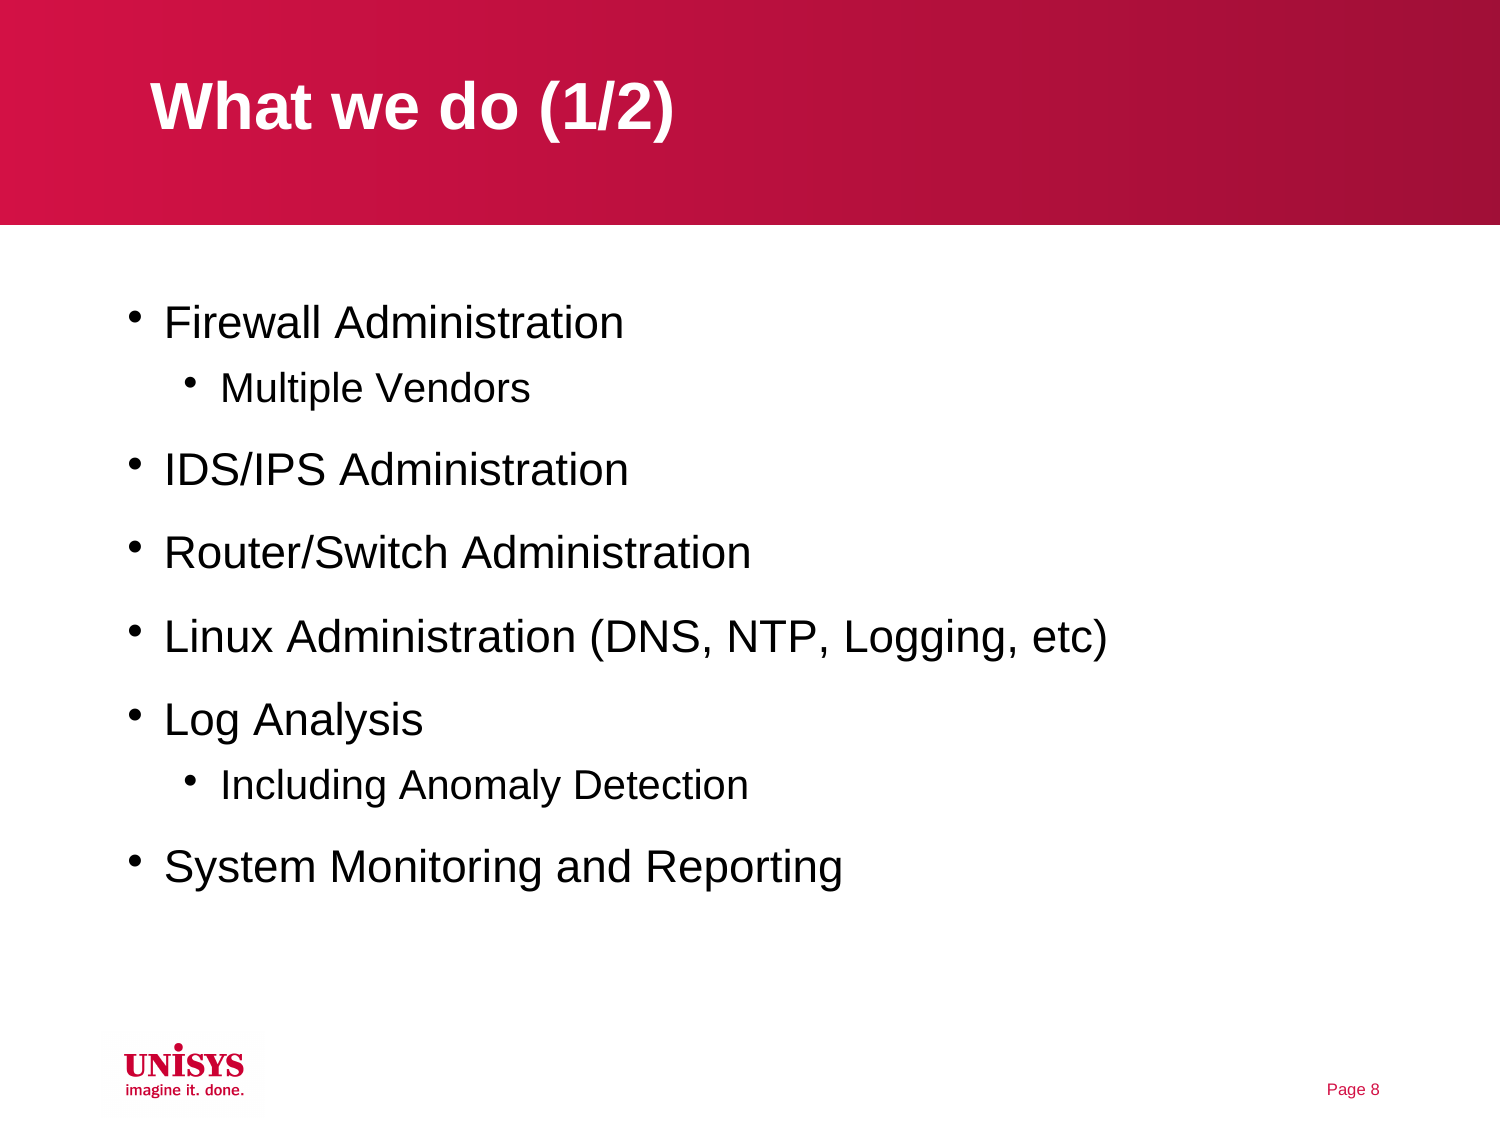

# What we do (1/2)
Firewall Administration
Multiple Vendors
IDS/IPS Administration
Router/Switch Administration
Linux Administration (DNS, NTP, Logging, etc)
Log Analysis
Including Anomaly Detection
System Monitoring and Reporting
8